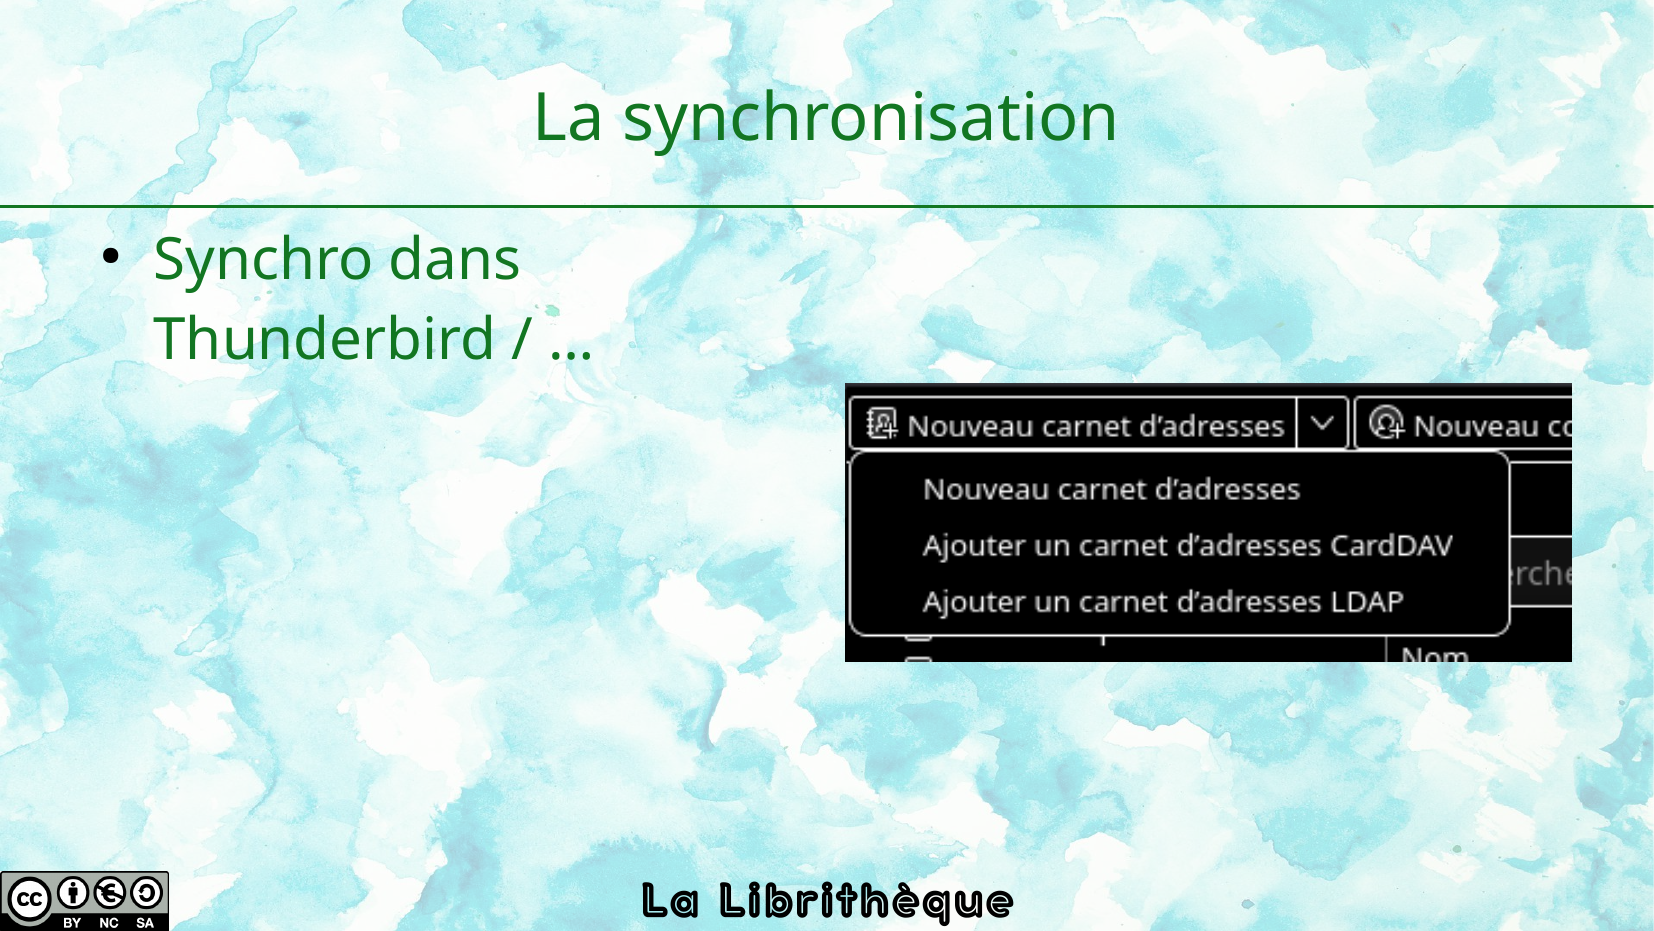

# La synchronisation
Synchro dans Thunderbird / …